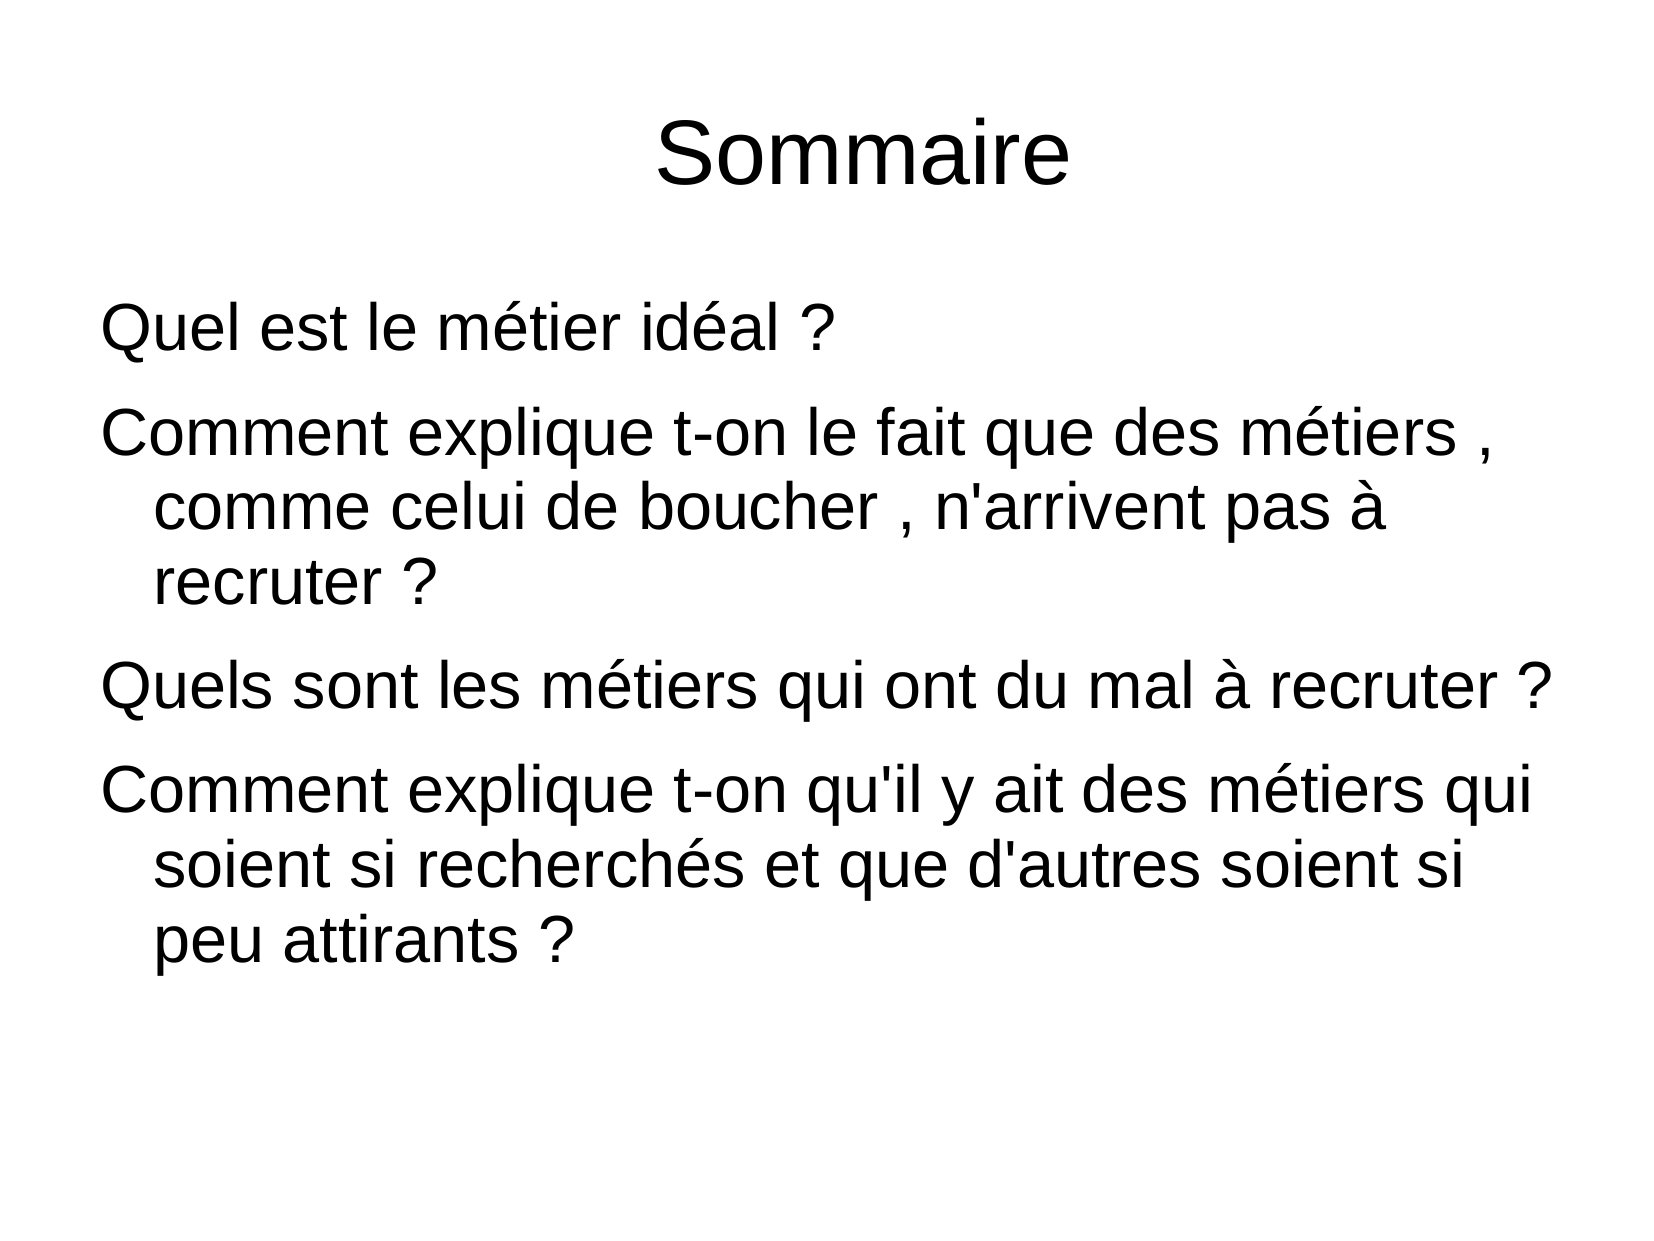

# Sommaire
Quel est le métier idéal ?
Comment explique t-on le fait que des métiers , comme celui de boucher , n'arrivent pas à recruter ?
Quels sont les métiers qui ont du mal à recruter ?
Comment explique t-on qu'il y ait des métiers qui soient si recherchés et que d'autres soient si peu attirants ?